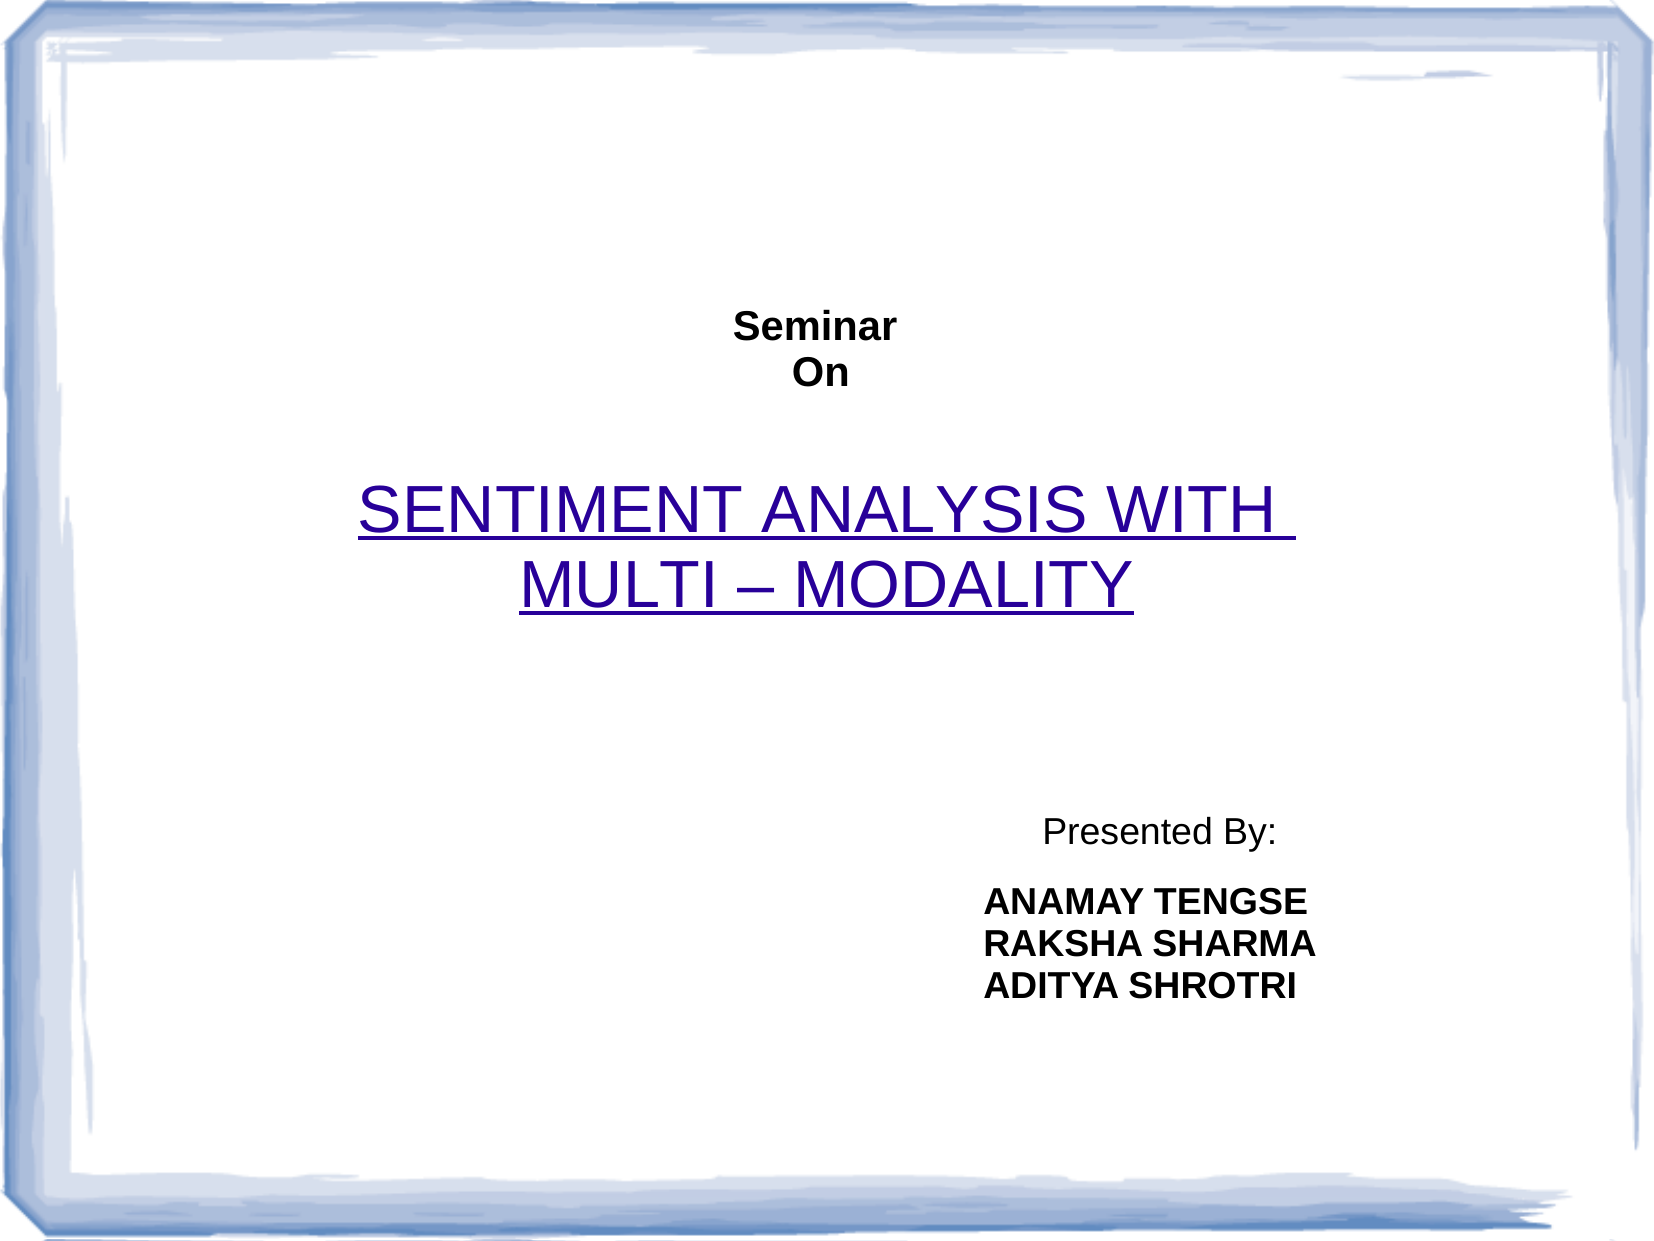

# SENTIMENT ANALYSIS WITH
MULTI – MODALITY
Seminar
On
Presented By:
ANAMAY TENGSE
RAKSHA SHARMA
ADITYA SHROTRI